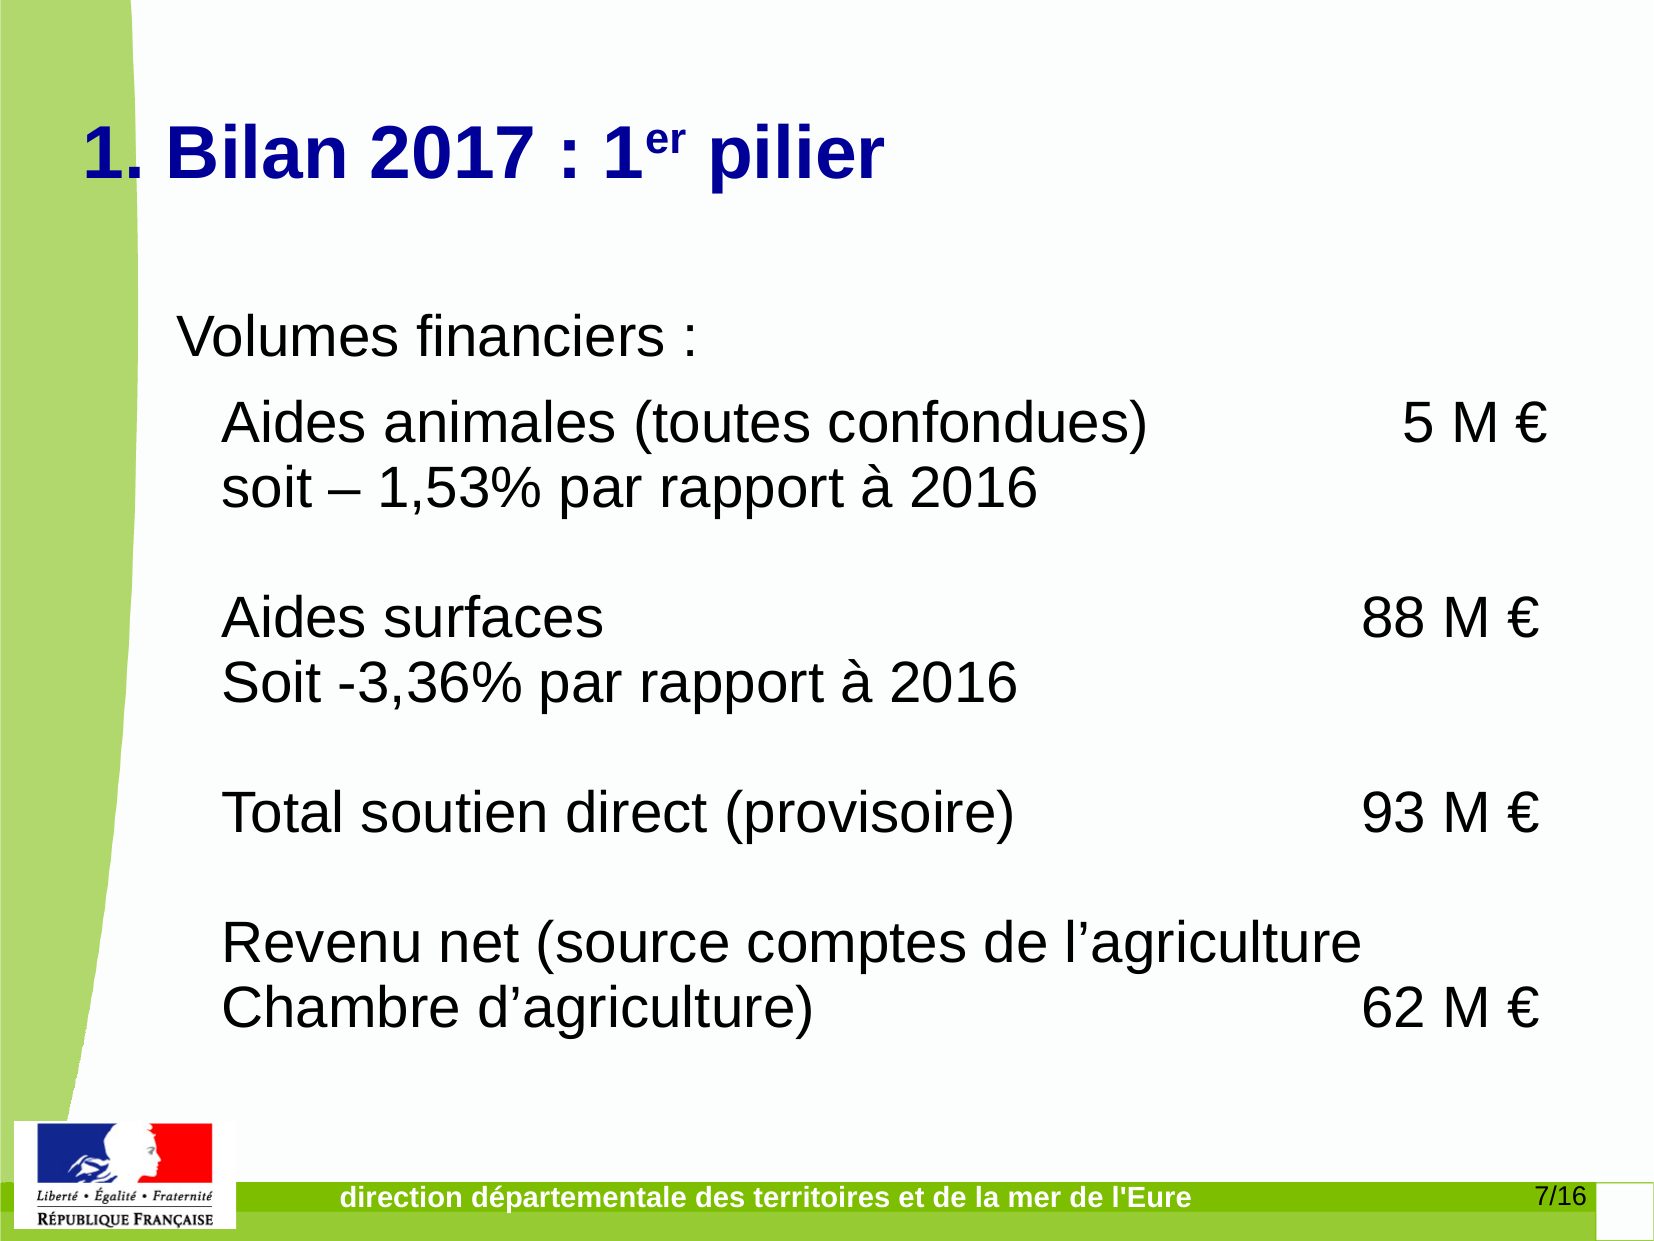

# 1. Bilan 2017 : 1er pilier
Volumes financiers :
Aides animales (toutes confondues) 					5 M €
soit – 1,53% par rapport à 2016
Aides surfaces 					 88 M €
Soit -3,36% par rapport à 2016
Total soutien direct (provisoire)				 93 M €
Revenu net (source comptes de l’agriculture
Chambre d’agriculture)				 62 M €
7